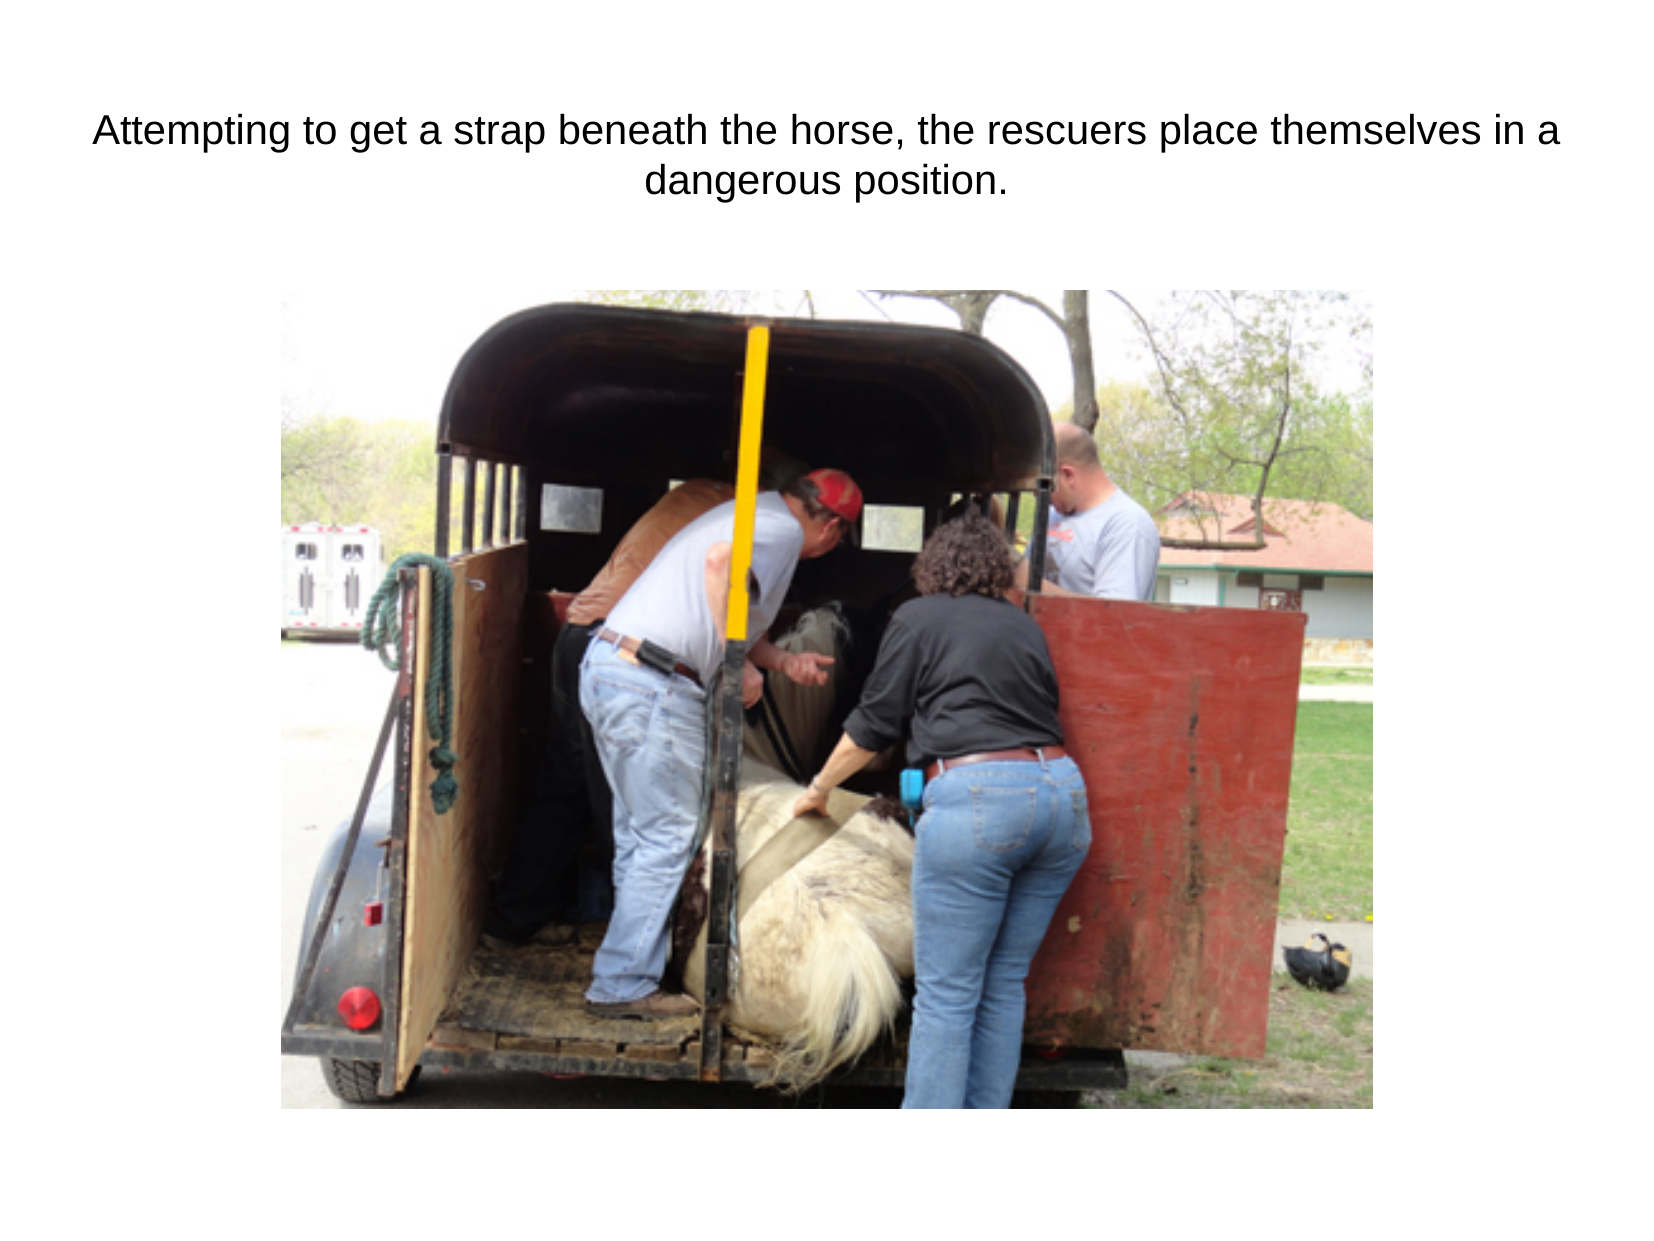

# Attempting to get a strap beneath the horse, the rescuers place themselves in a dangerous position.